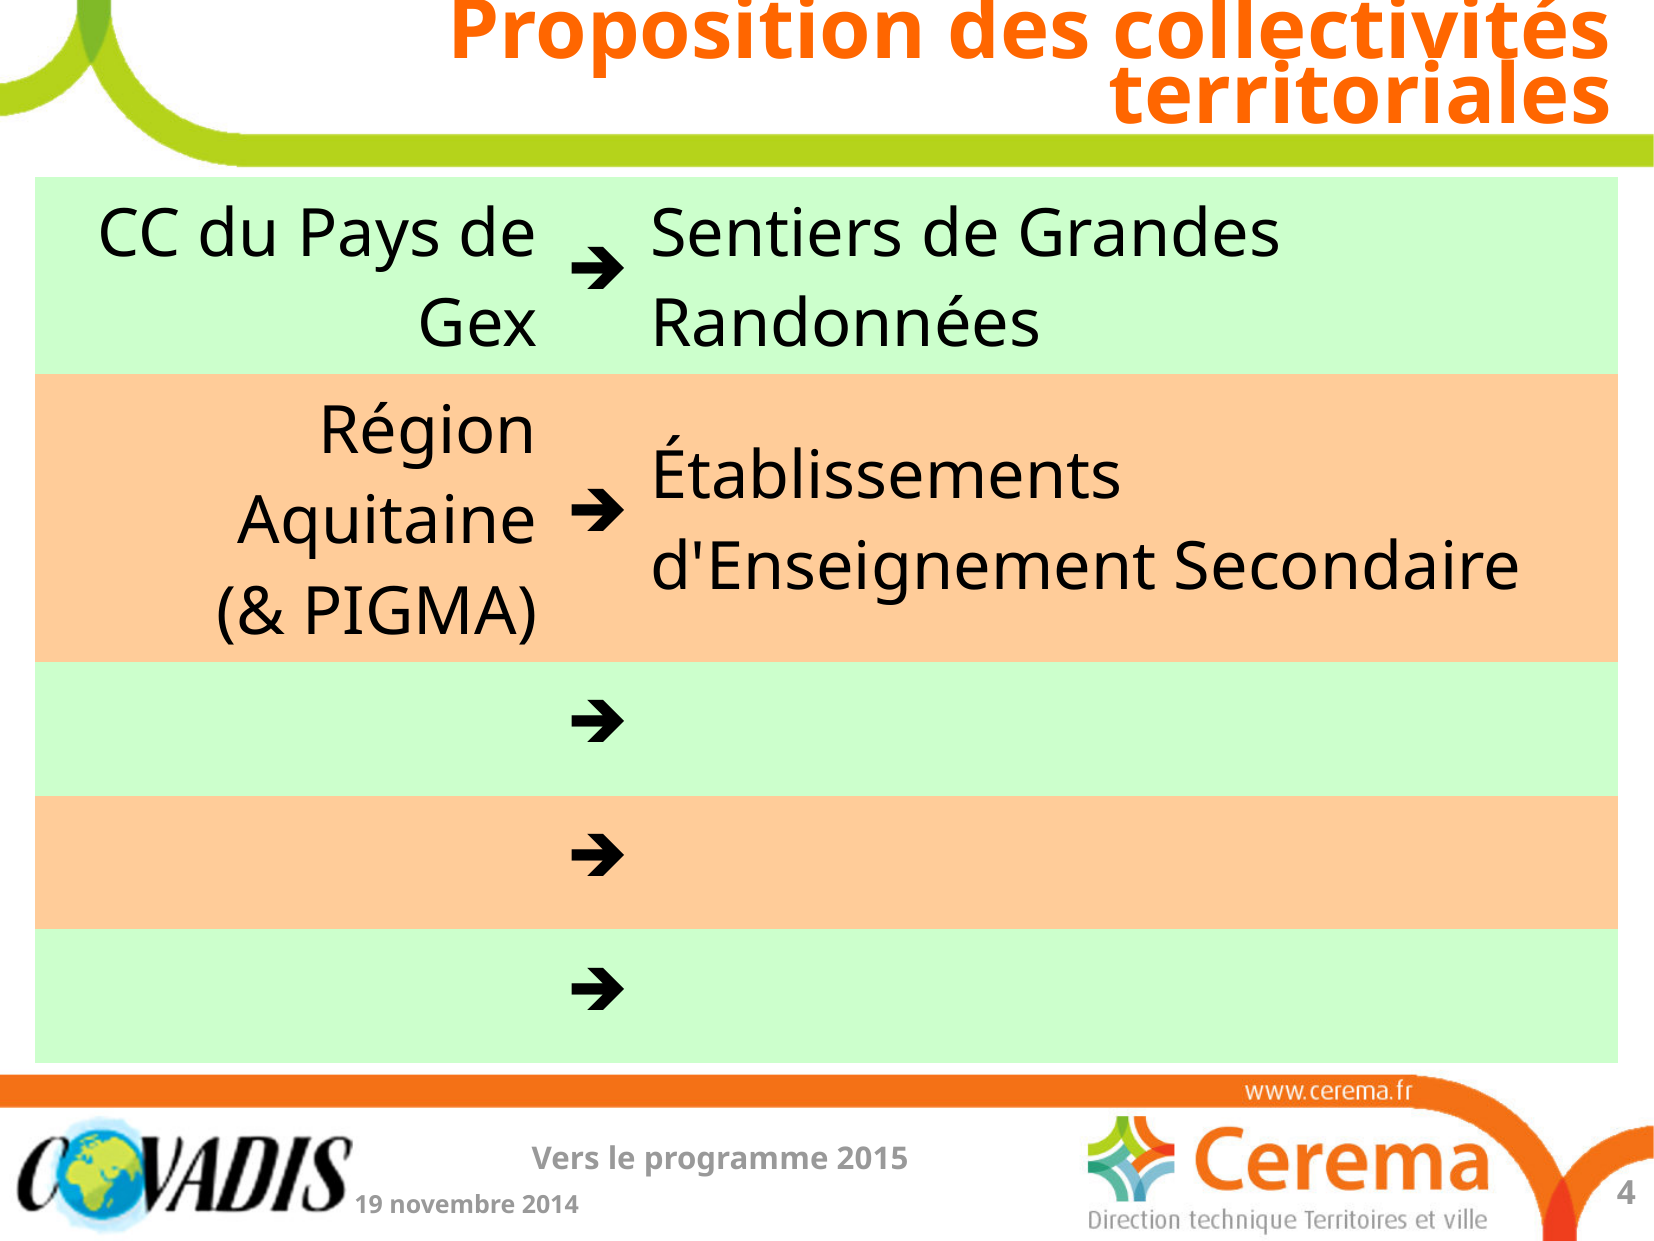

# Proposition des collectivités territoriales
| CC du Pays de Gex |  | Sentiers de Grandes Randonnées |
| --- | --- | --- |
| Région Aquitaine (& PIGMA) |  | Établissements d'Enseignement Secondaire |
| |  | |
| |  | |
| |  | |
Vers le programme 2015
4
19 novembre 2014